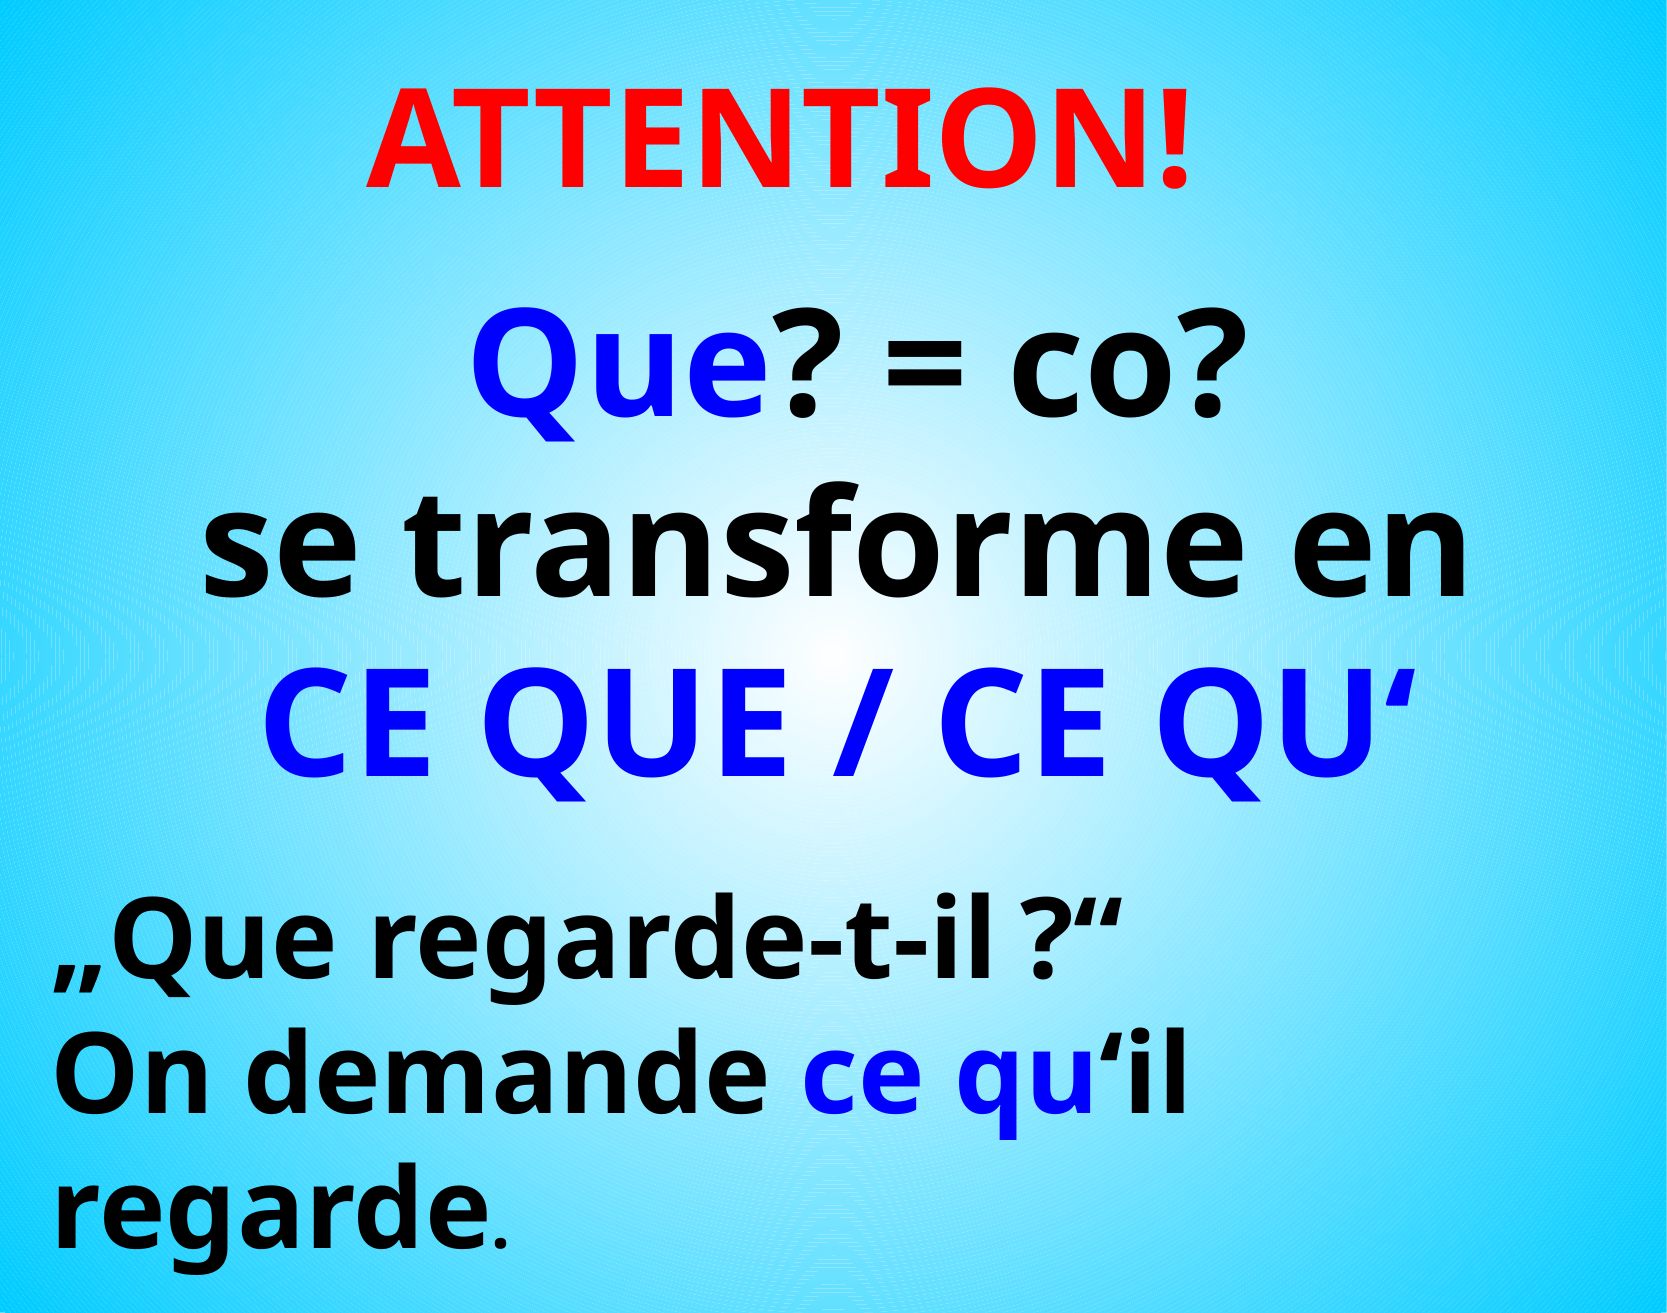

ATTENTION!
Que? = co?
se transforme en
CE QUE / CE QU‘
„Que regarde-t-il ?“
On demande ce qu‘il regarde.